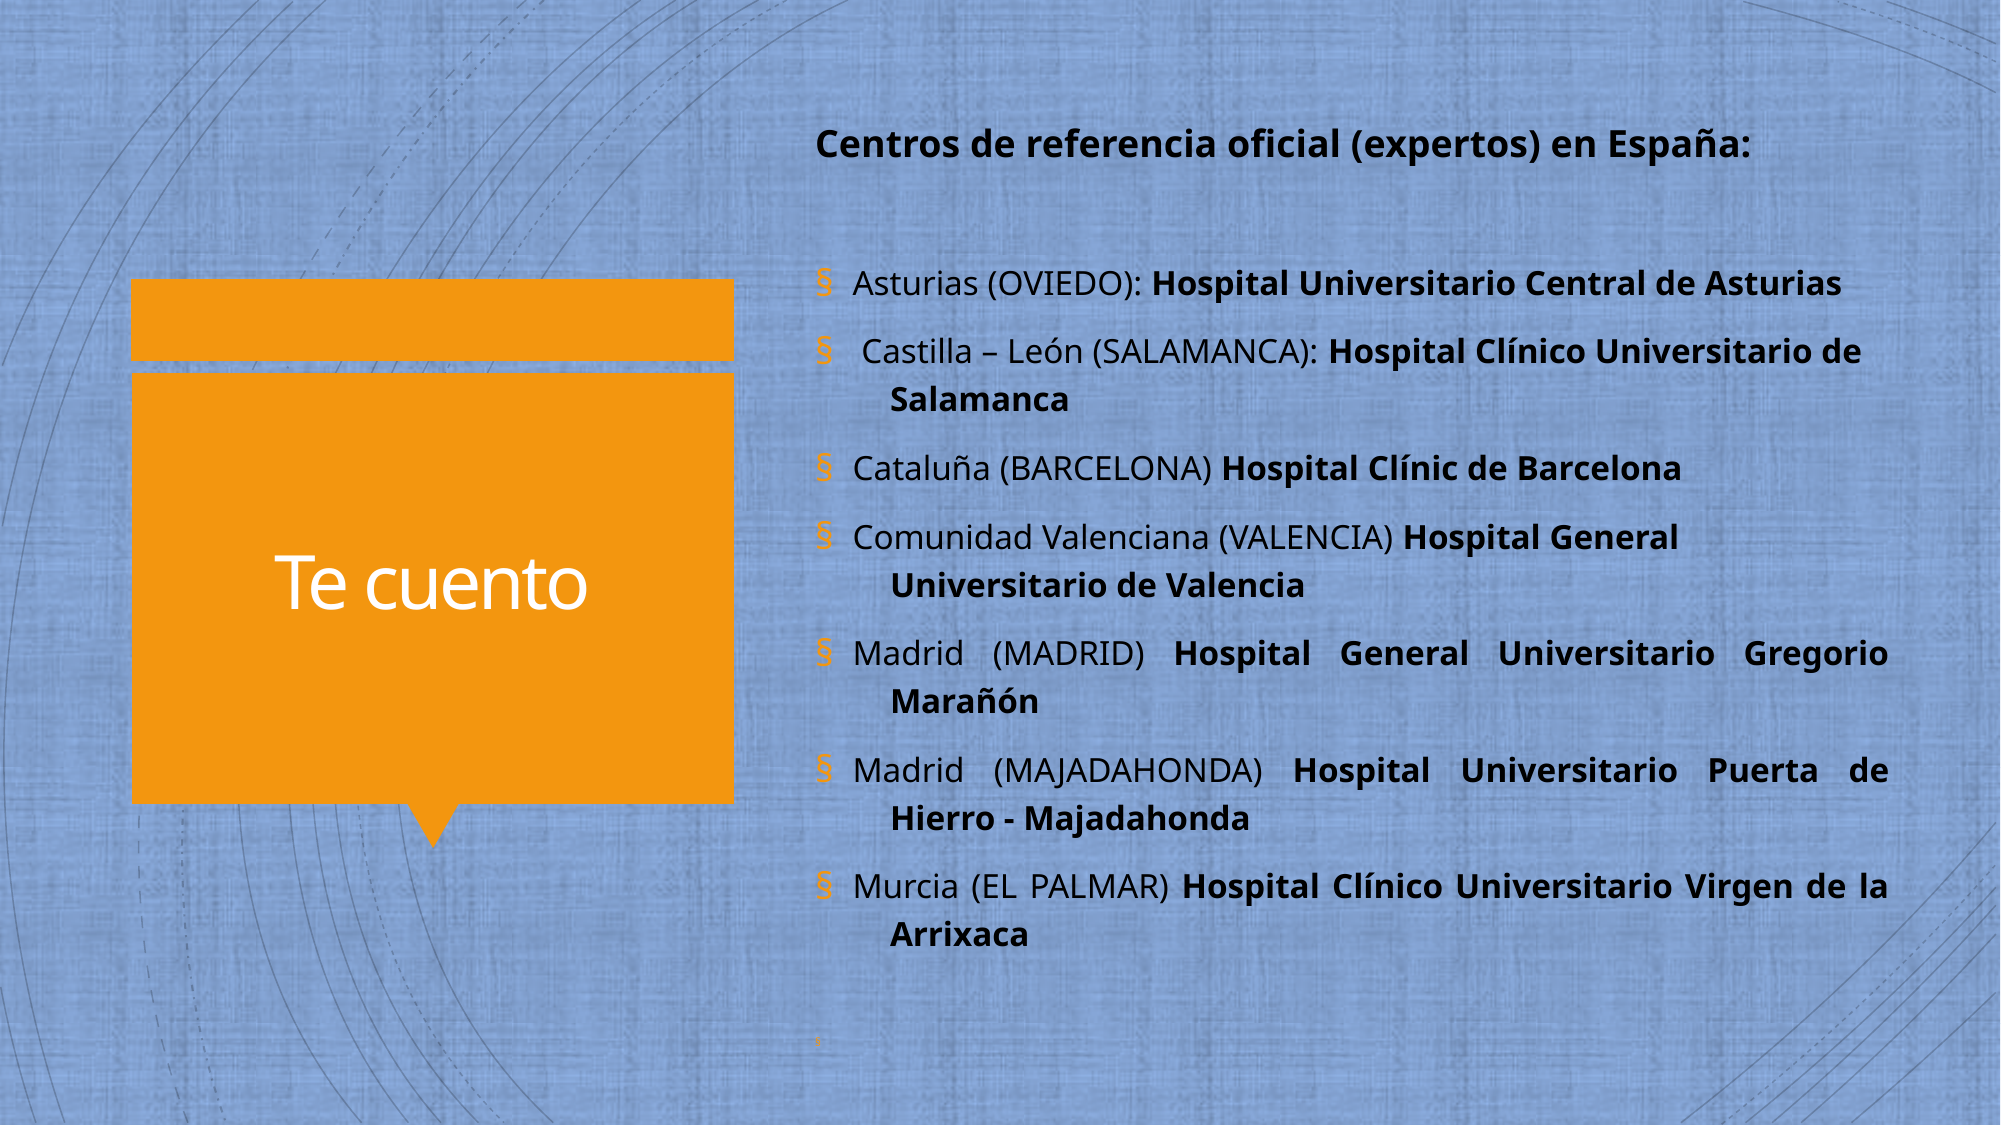

Centros de referencia oficial (expertos) en España:
Asturias (OVIEDO): Hospital Universitario Central de Asturias
 Castilla – León (SALAMANCA): Hospital Clínico Universitario de Salamanca
Cataluña (BARCELONA) Hospital Clínic de Barcelona
Comunidad Valenciana (VALENCIA) Hospital General Universitario de Valencia
Madrid (MADRID) Hospital General Universitario Gregorio Marañón
Madrid (MAJADAHONDA) Hospital Universitario Puerta de Hierro - Majadahonda
Murcia (EL PALMAR) Hospital Clínico Universitario Virgen de la Arrixaca
# Te cuento